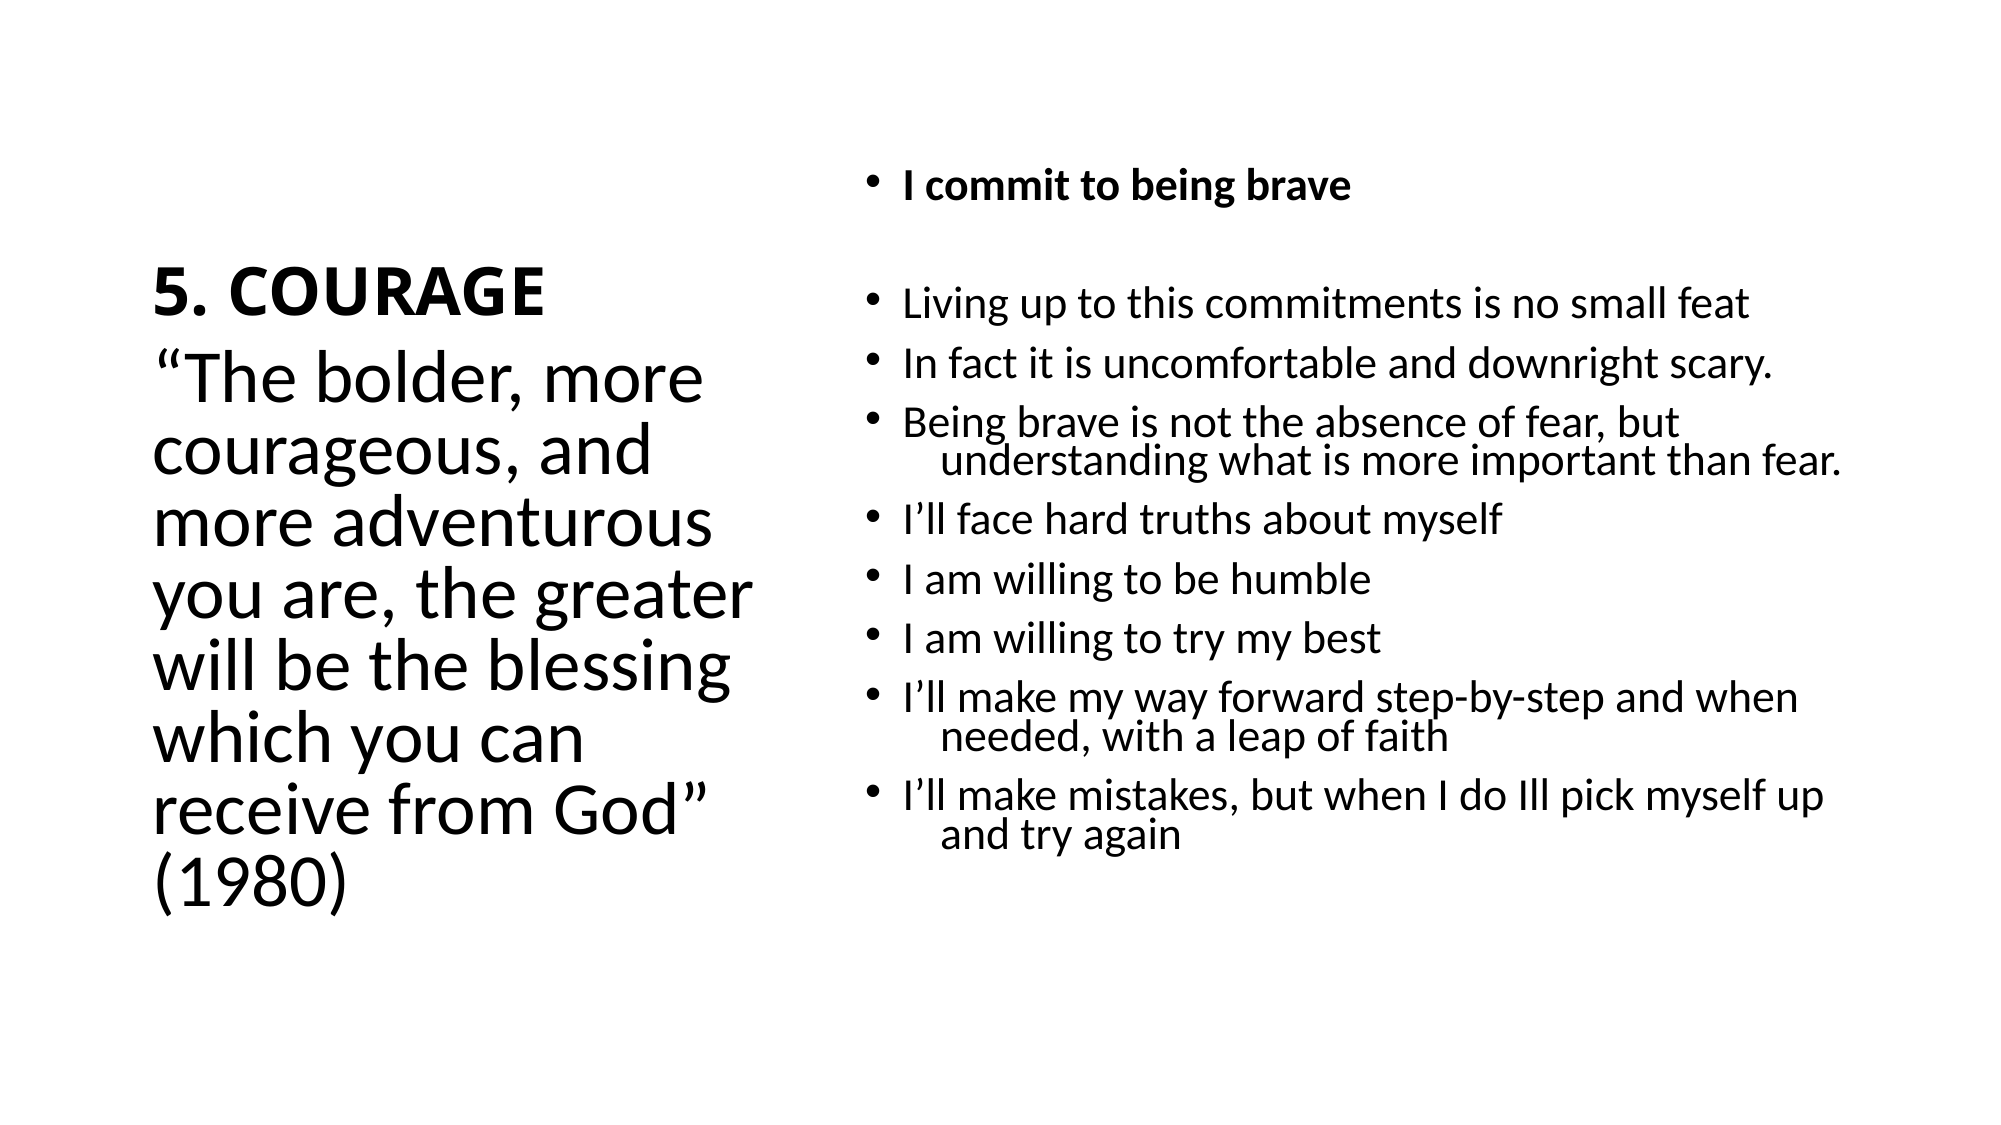

# 5. COURAGE
I commit to being brave
Living up to this commitments is no small feat
In fact it is uncomfortable and downright scary.
Being brave is not the absence of fear, but understanding what is more important than fear.
I’ll face hard truths about myself
I am willing to be humble
I am willing to try my best
I’ll make my way forward step-by-step and when needed, with a leap of faith
I’ll make mistakes, but when I do Ill pick myself up and try again
“The bolder, more courageous, and more adventurous you are, the greater will be the blessing which you can receive from God” (1980)